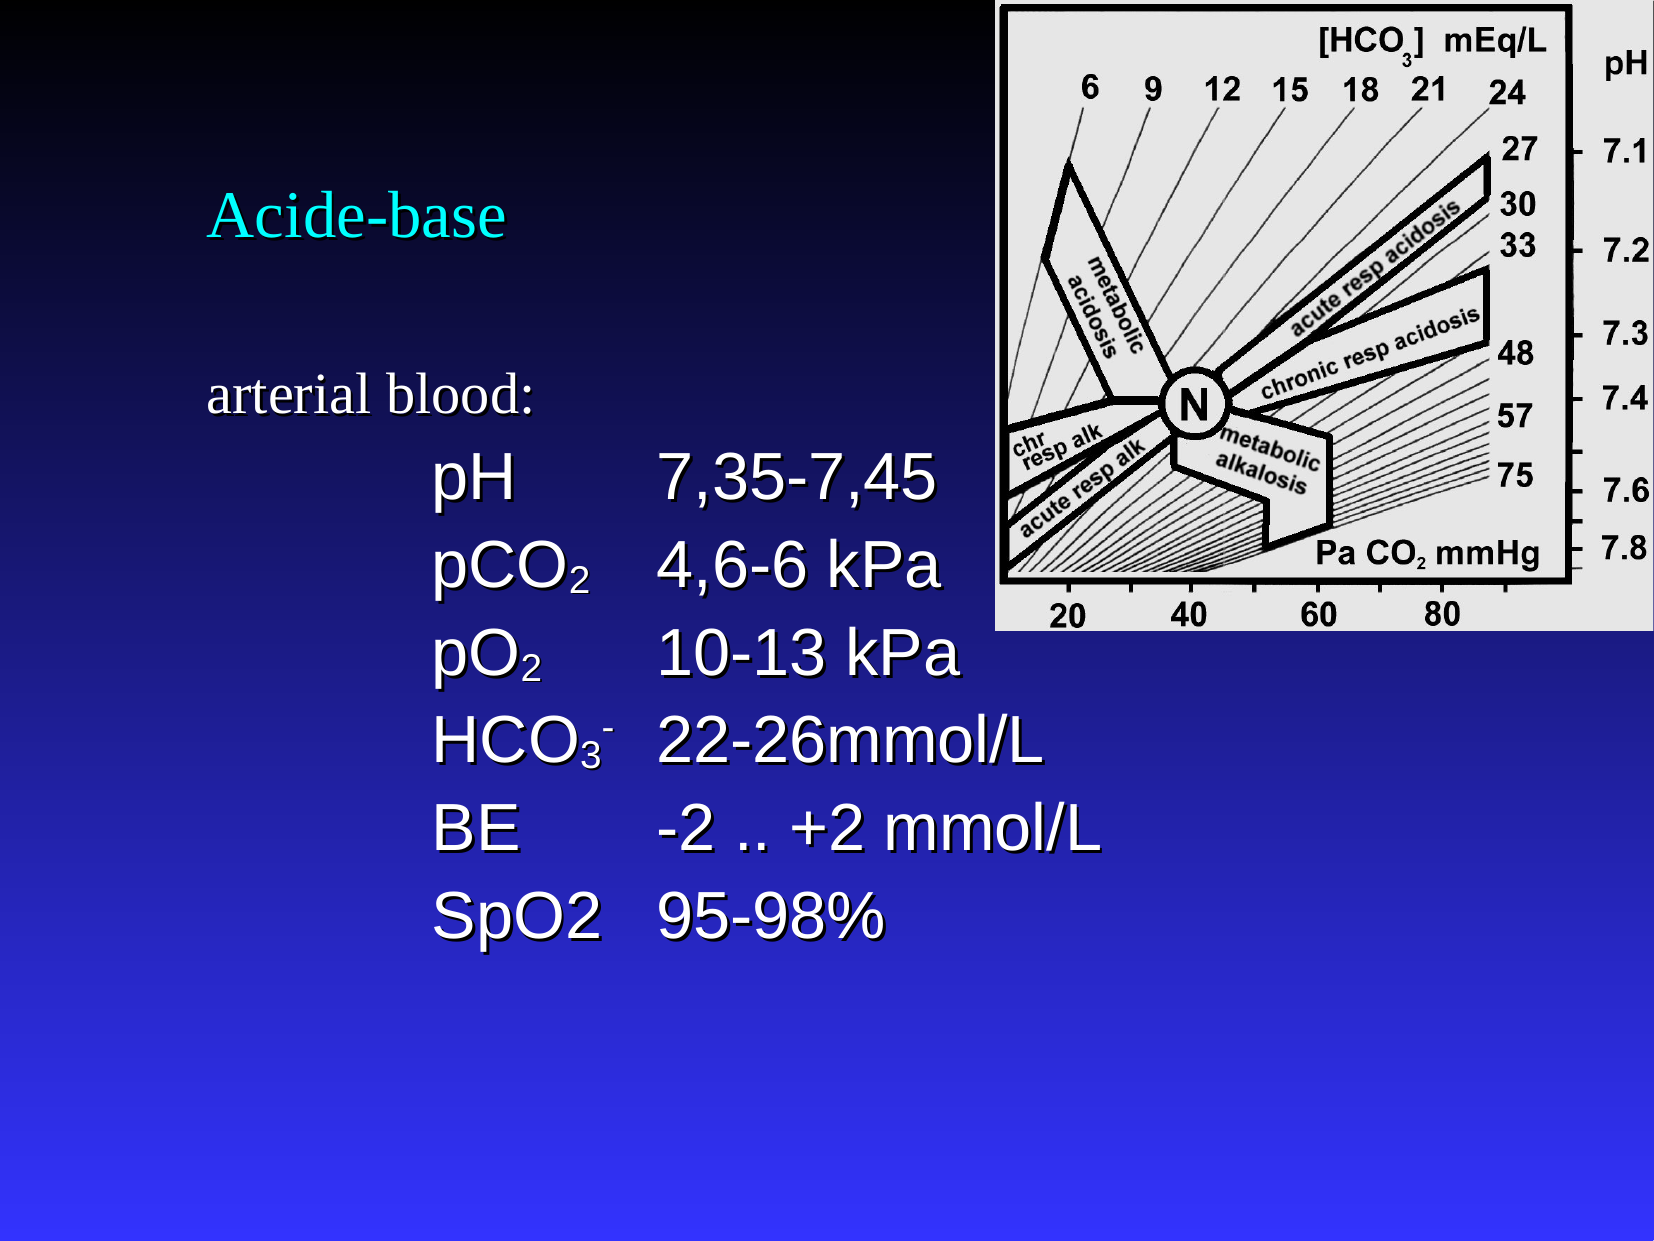

# Acide-base
arterial blood:
pH	7,35-7,45
pCO2	4,6-6 kPa
pO2	10-13 kPa
HCO3-	22-26mmol/L
BE	-2 .. +2 mmol/L
SpO2 	95-98%